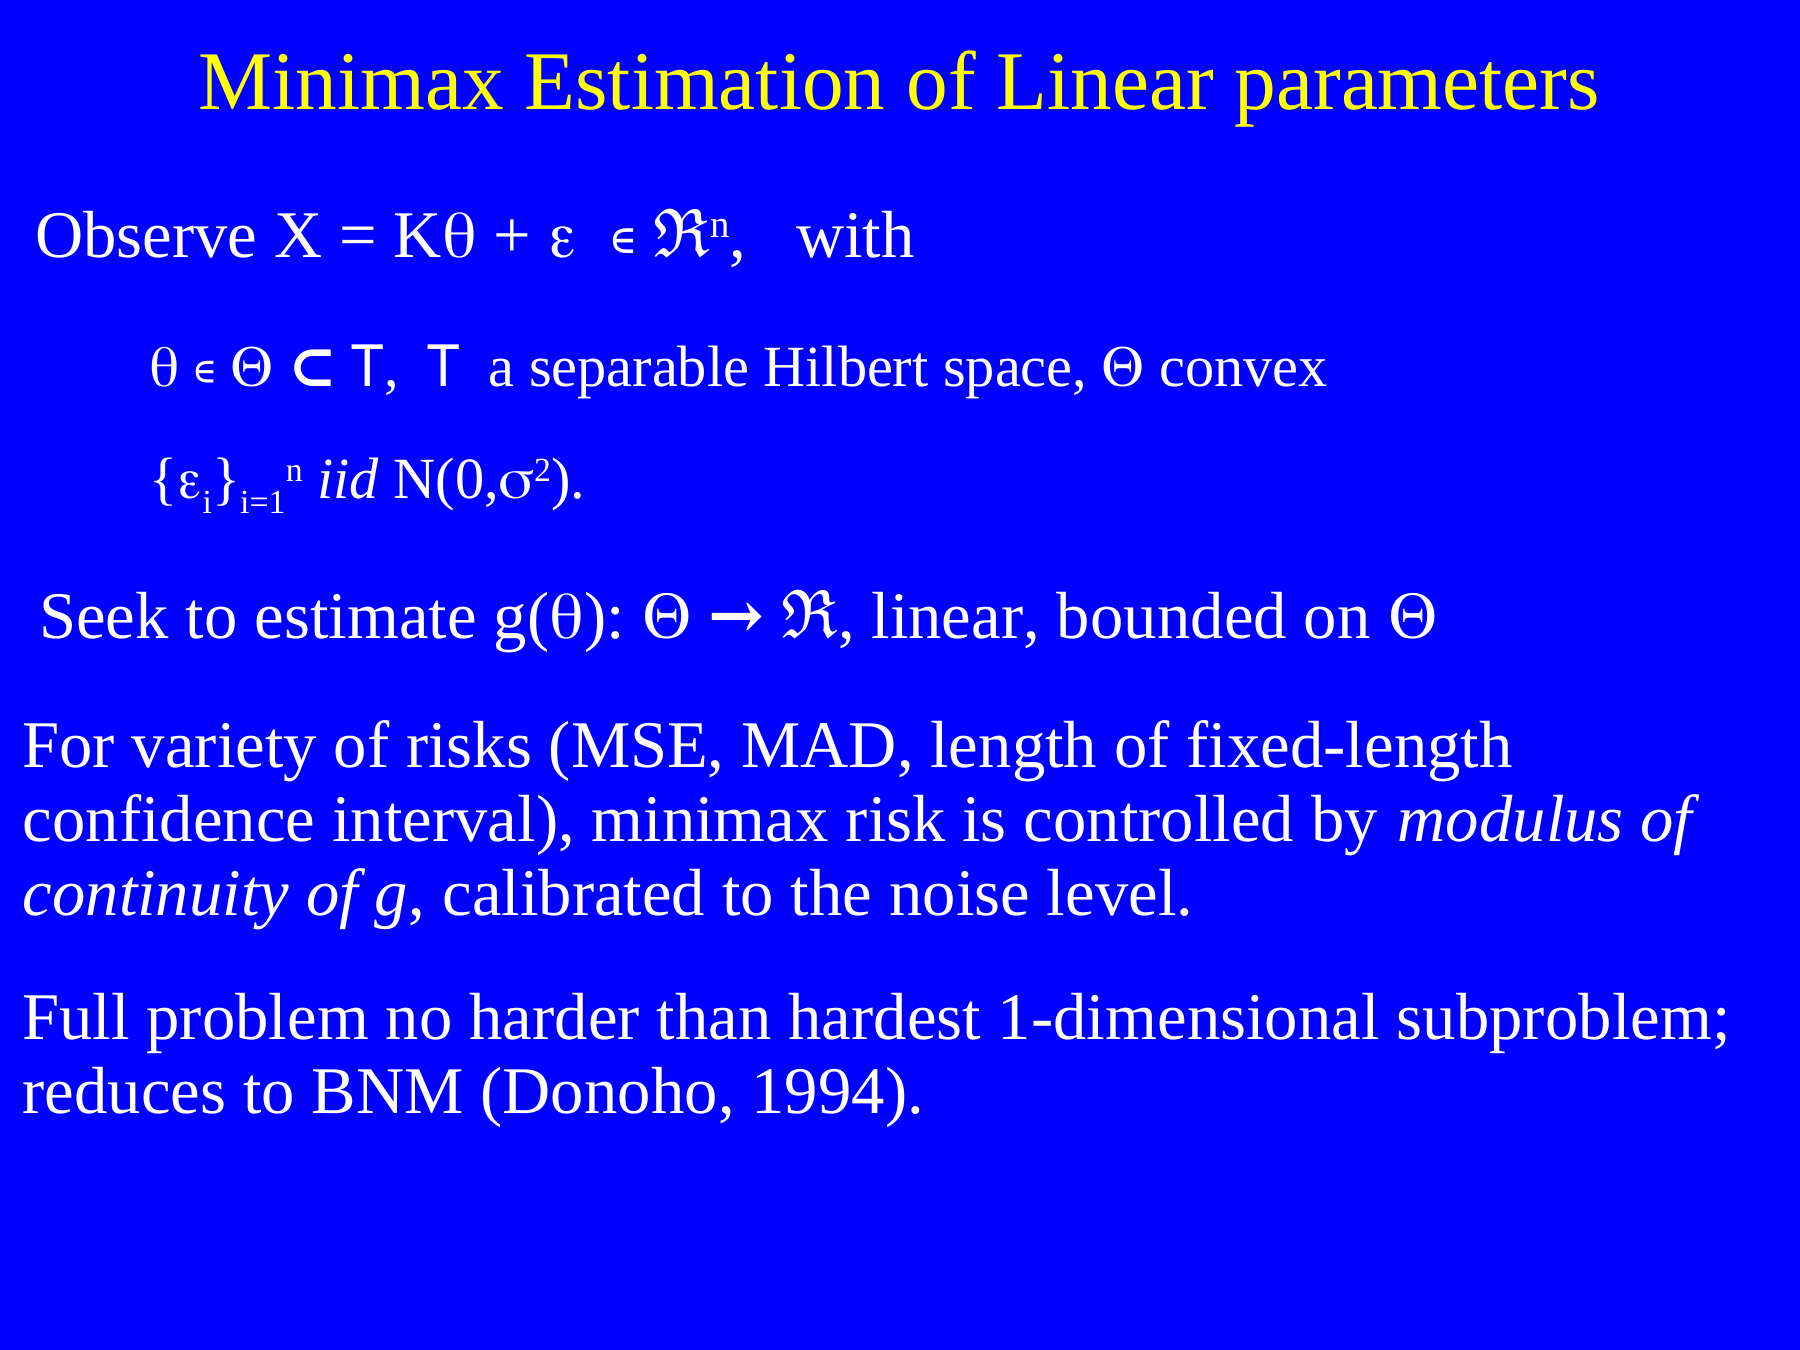

# Minimax Estimation of Linear parameters
 Observe X = K + ∊ ℜn, with
  ∊  ⊂ T, T a separable Hilbert space,  convex
 {i}i=1n iid N(0,2).
 Seek to estimate g():  → ℜ, linear, bounded on 
For variety of risks (MSE, MAD, length of fixed-length confidence interval), minimax risk is controlled by modulus of continuity of g, calibrated to the noise level.
Full problem no harder than hardest 1-dimensional subproblem; reduces to BNM (Donoho, 1994).